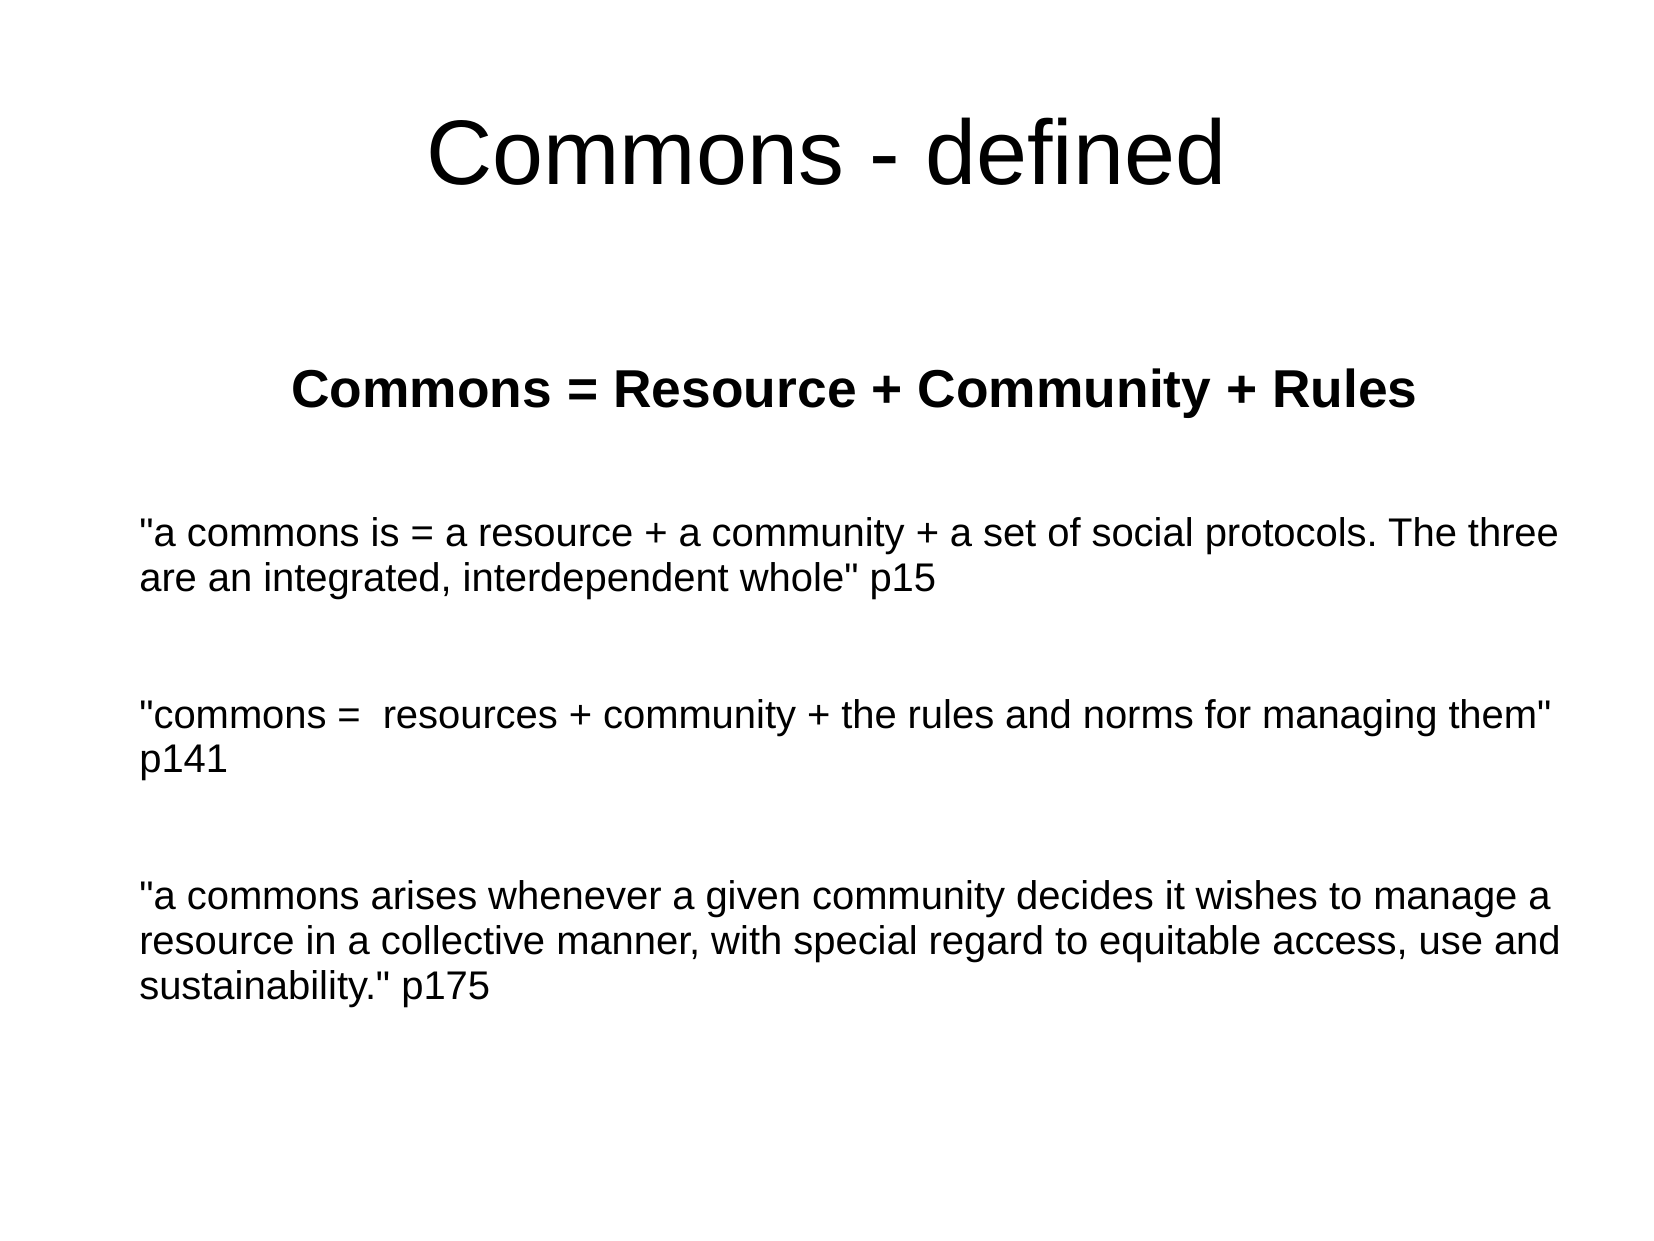

# Commons - defined
Commons = Resource + Community + Rules
"a commons is = a resource + a community + a set of social protocols. The three are an integrated, interdependent whole" p15
"commons = resources + community + the rules and norms for managing them" p141
"a commons arises whenever a given community decides it wishes to manage a resource in a collective manner, with special regard to equitable access, use and sustainability." p175